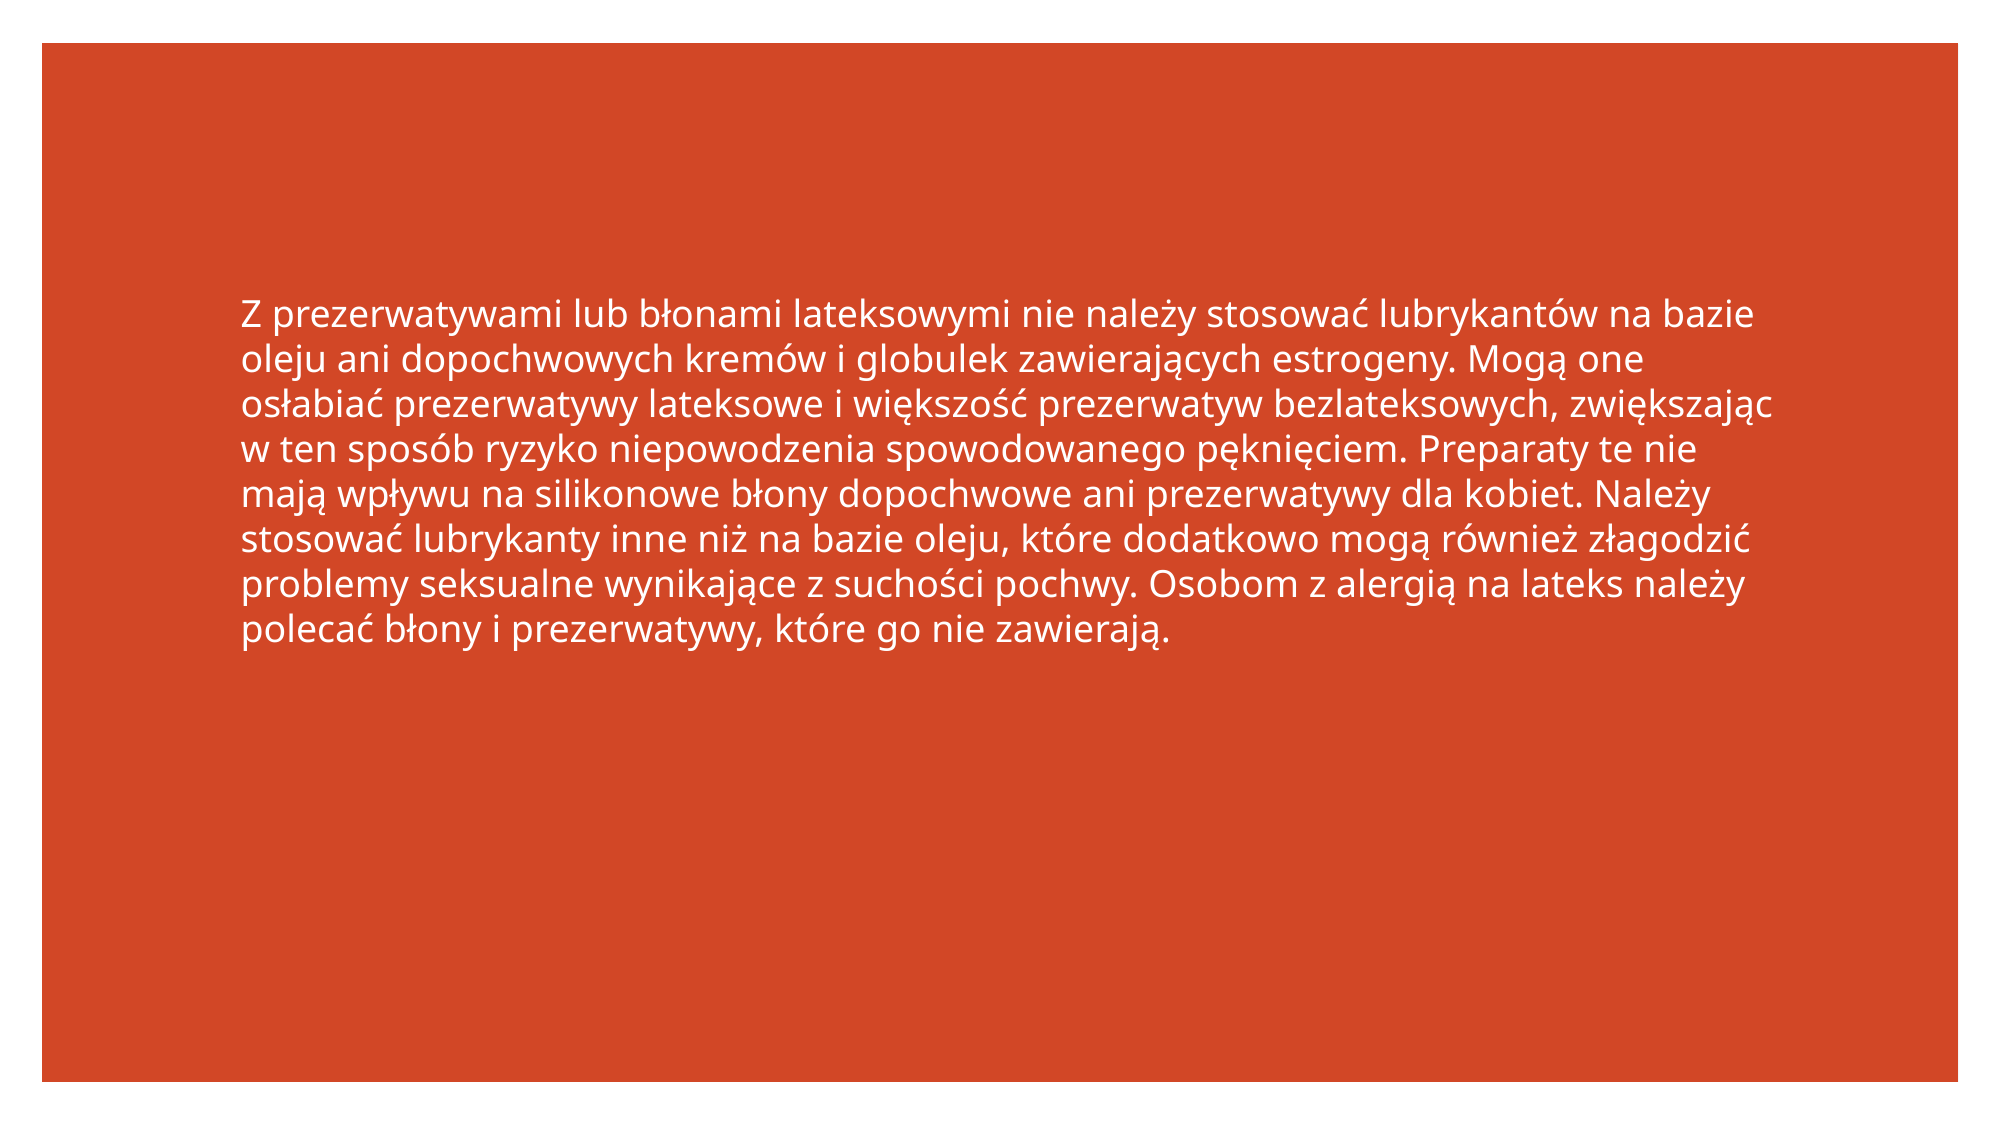

Z prezerwatywami lub błonami lateksowymi nie należy stosować lubrykantów na bazie oleju ani dopochwowych kremów i globulek zawierających estrogeny. Mogą one osłabiać prezerwatywy lateksowe i większość prezerwatyw bezlateksowych, zwiększając w ten sposób ryzyko niepowodzenia spowodowanego pęknięciem. Preparaty te nie mają wpływu na silikonowe błony dopochwowe ani prezerwatywy dla kobiet. Należy stosować lubrykanty inne niż na bazie oleju, które dodatkowo mogą również złagodzić problemy seksualne wynikające z suchości pochwy. Osobom z alergią na lateks należy polecać błony i prezerwatywy, które go nie zawierają.